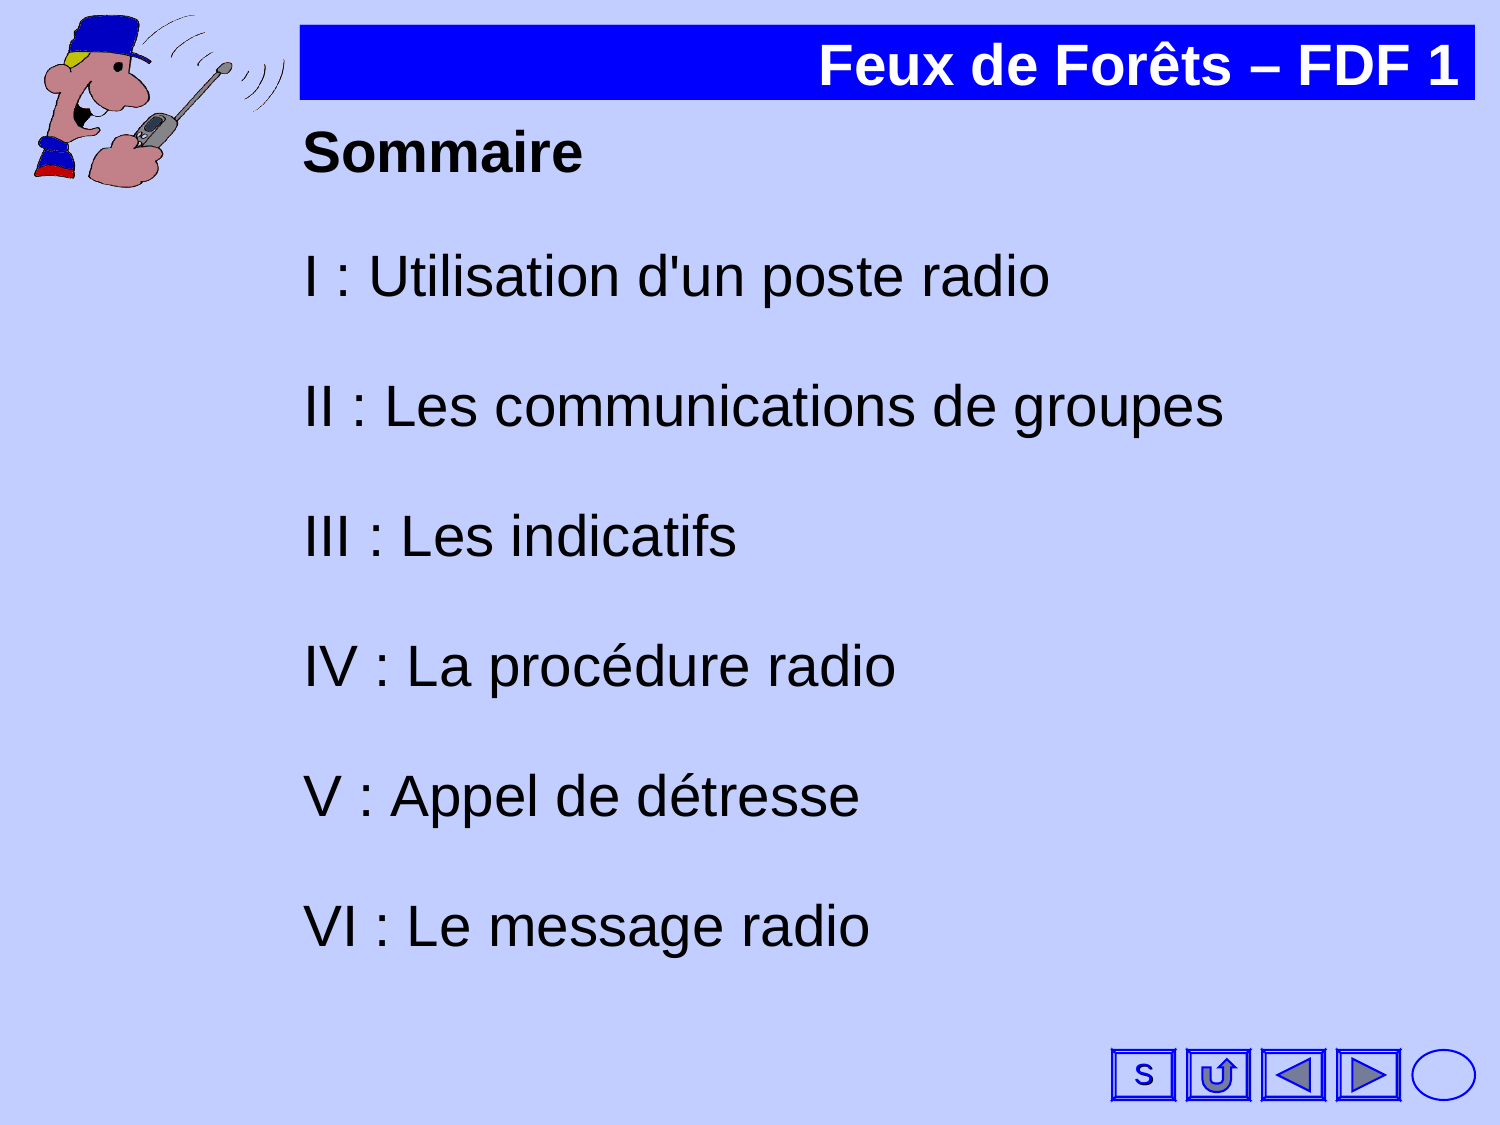

Feux de Forêts – FDF 1
Sommaire
I : Utilisation d'un poste radio
II : Les communications de groupes
III : Les indicatifs
IV : La procédure radio
V : Appel de détresse
VI : Le message radio